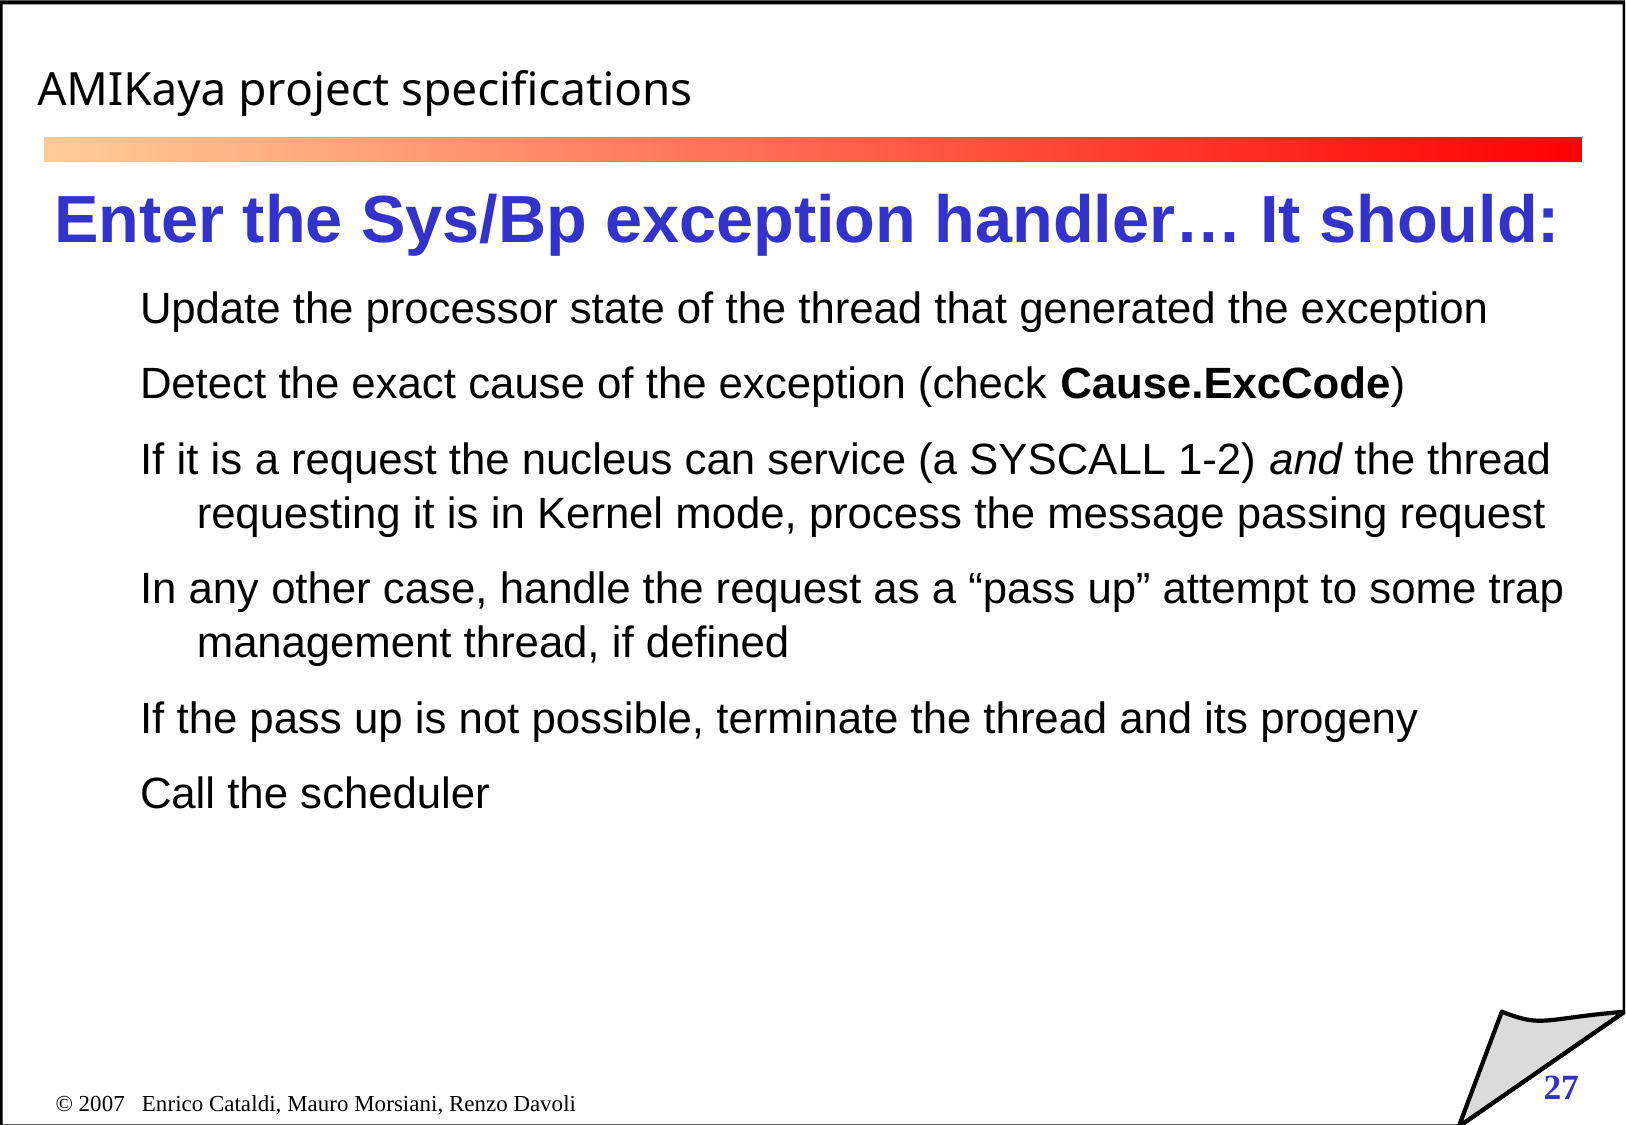

# AMIKaya project specifications
Enter the Sys/Bp exception handler… It should:
Update the processor state of the thread that generated the exception
Detect the exact cause of the exception (check Cause.ExcCode)
If it is a request the nucleus can service (a SYSCALL 1-2) and the thread requesting it is in Kernel mode, process the message passing request
In any other case, handle the request as a “pass up” attempt to some trap management thread, if defined
If the pass up is not possible, terminate the thread and its progeny
Call the scheduler